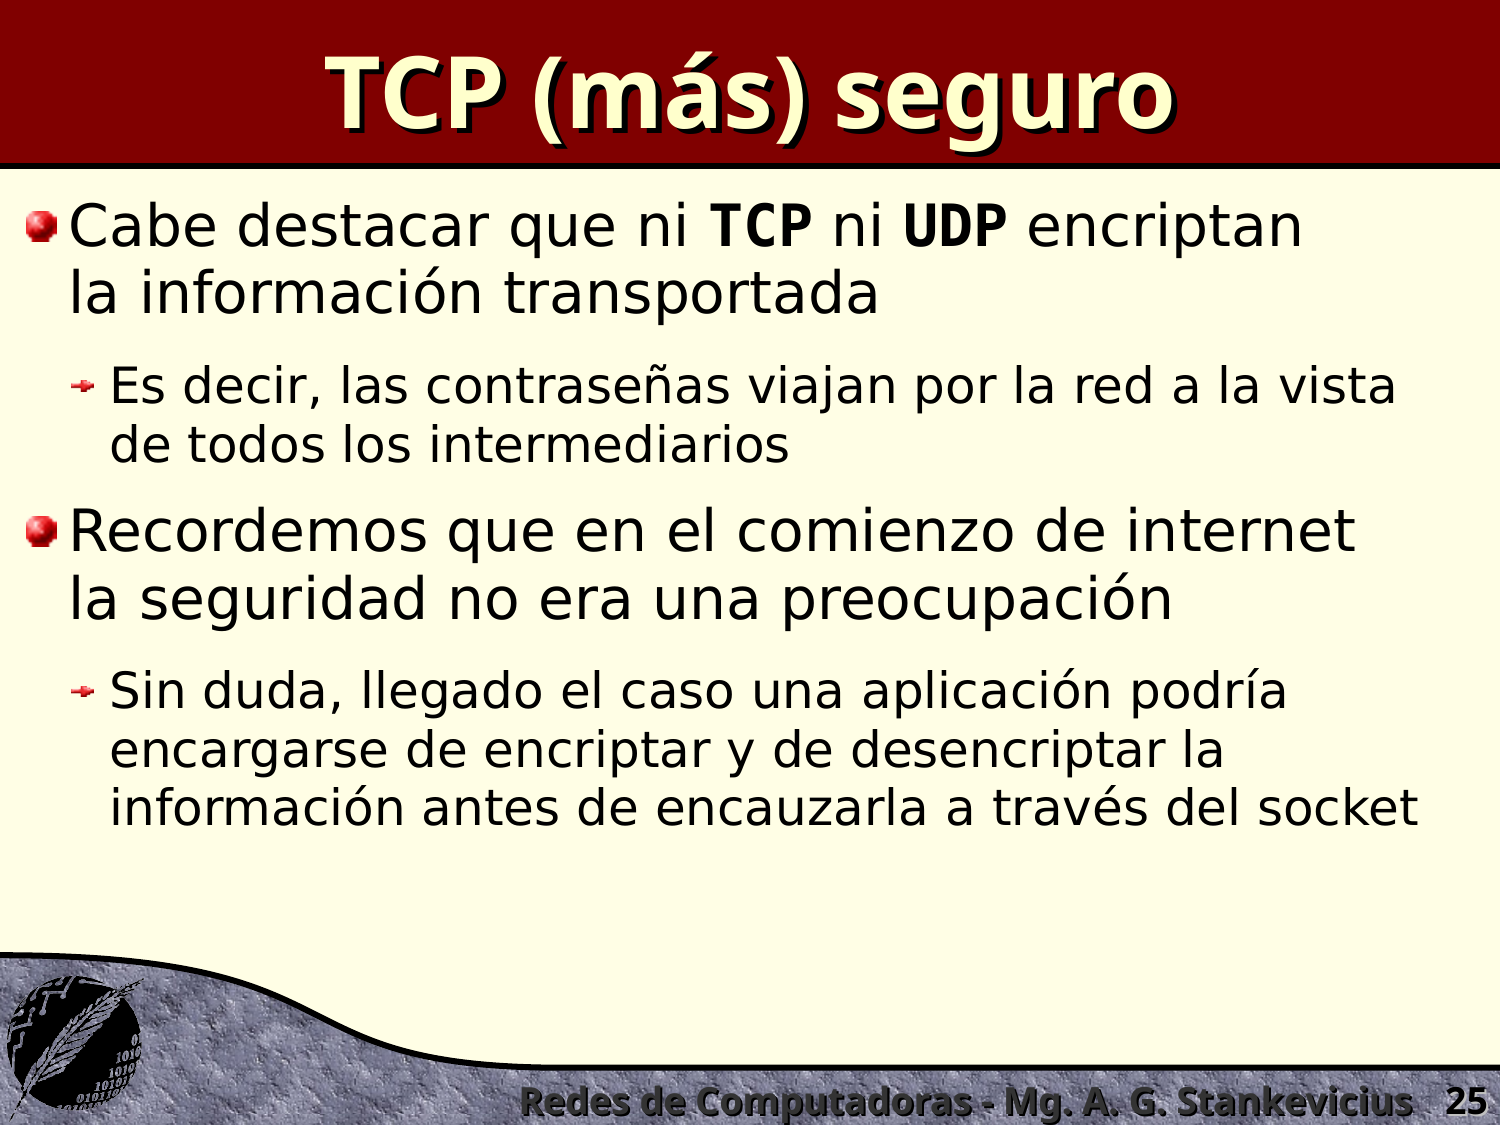

# TCP (más) seguro
Cabe destacar que ni TCP ni UDP encriptan
la información transportada
Es decir, las contraseñas viajan por la red a la vista
de todos los intermediarios
Recordemos que en el comienzo de internet
la seguridad no era una preocupación
Sin duda, llegado el caso una aplicación podría encargarse de encriptar y de desencriptar la información antes de encauzarla a través del socket
25